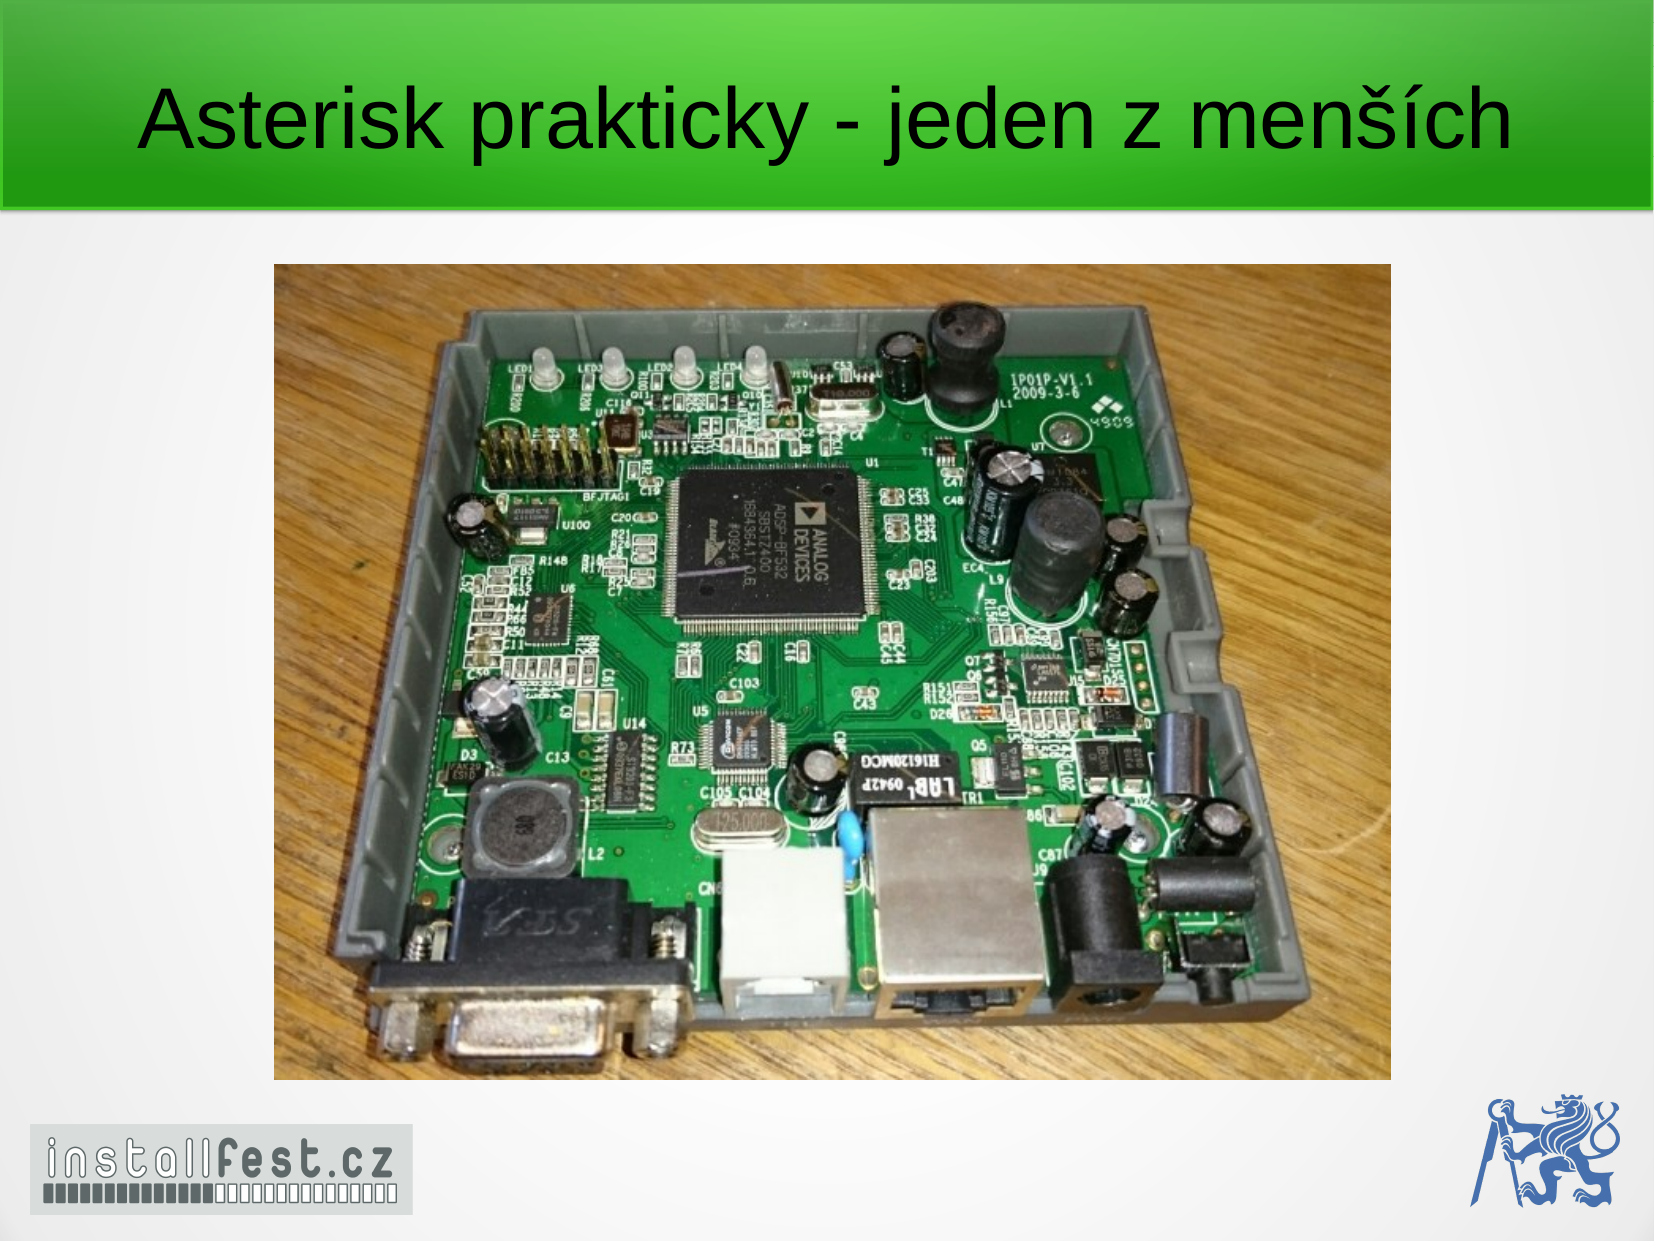

# Asterisk prakticky - jeden z menších